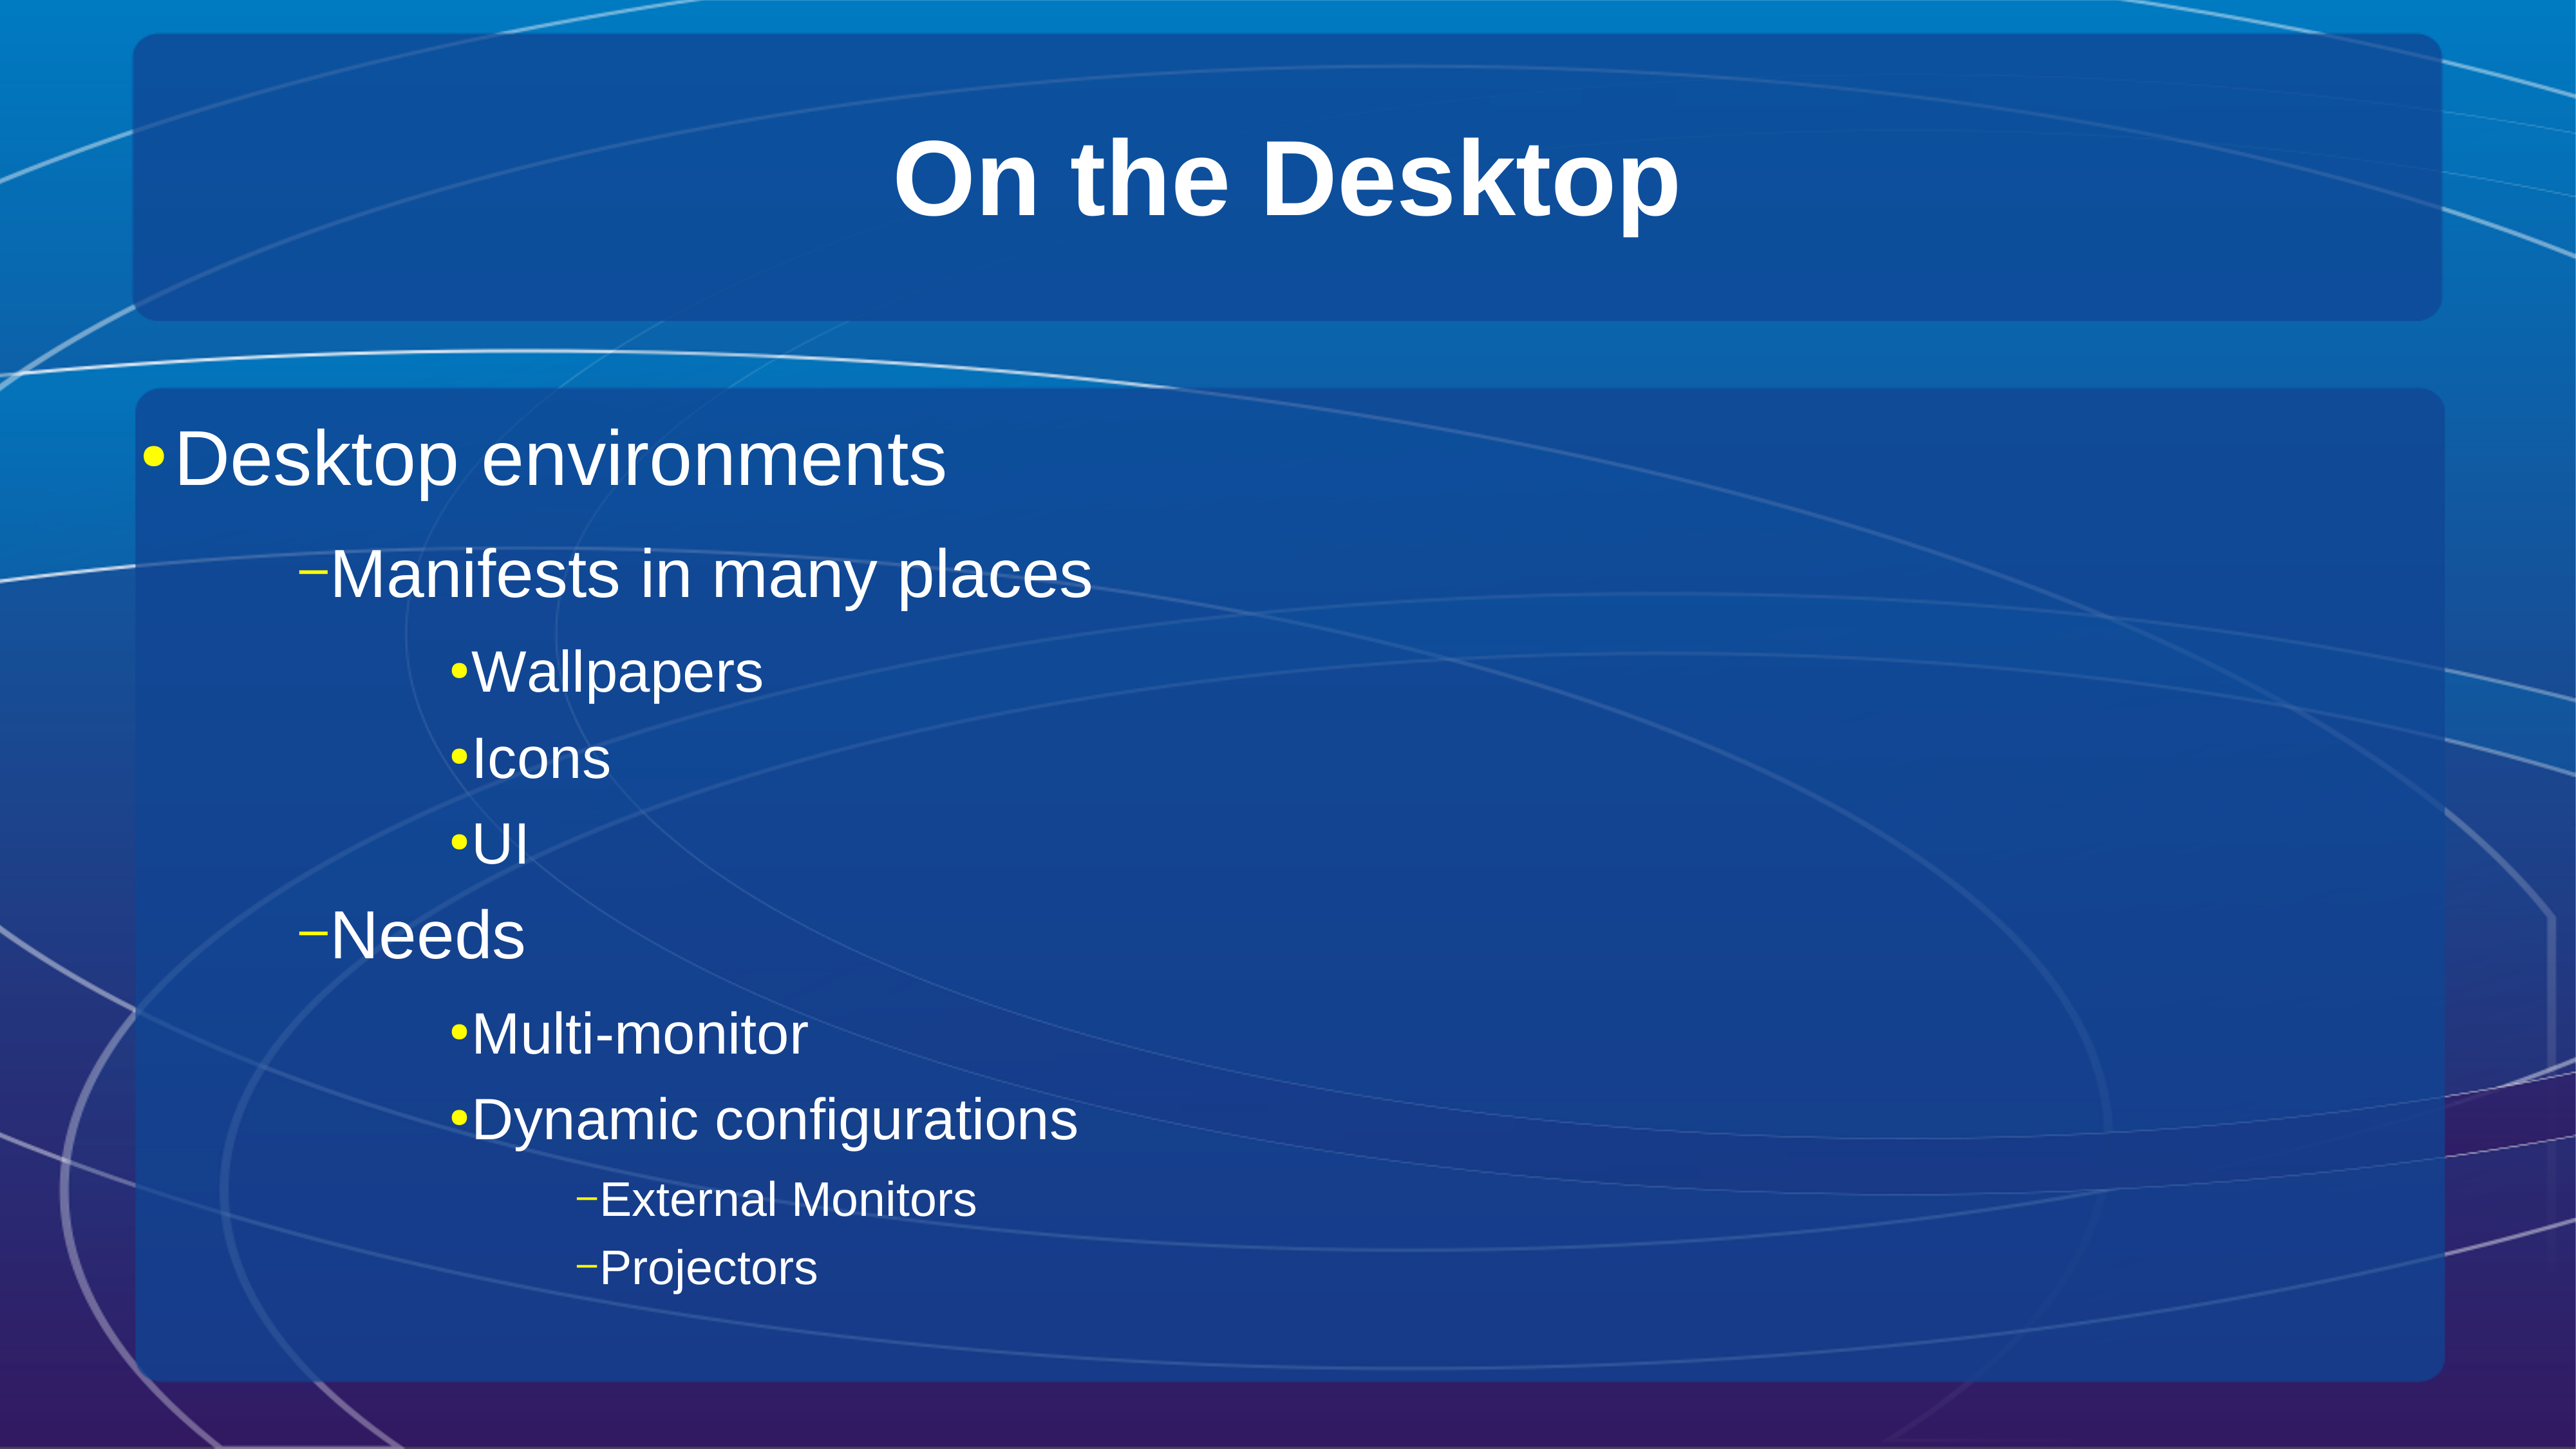

# On the Desktop
Desktop environments
Manifests in many places
Wallpapers
Icons
UI
Needs
Multi-monitor
Dynamic configurations
External Monitors
Projectors